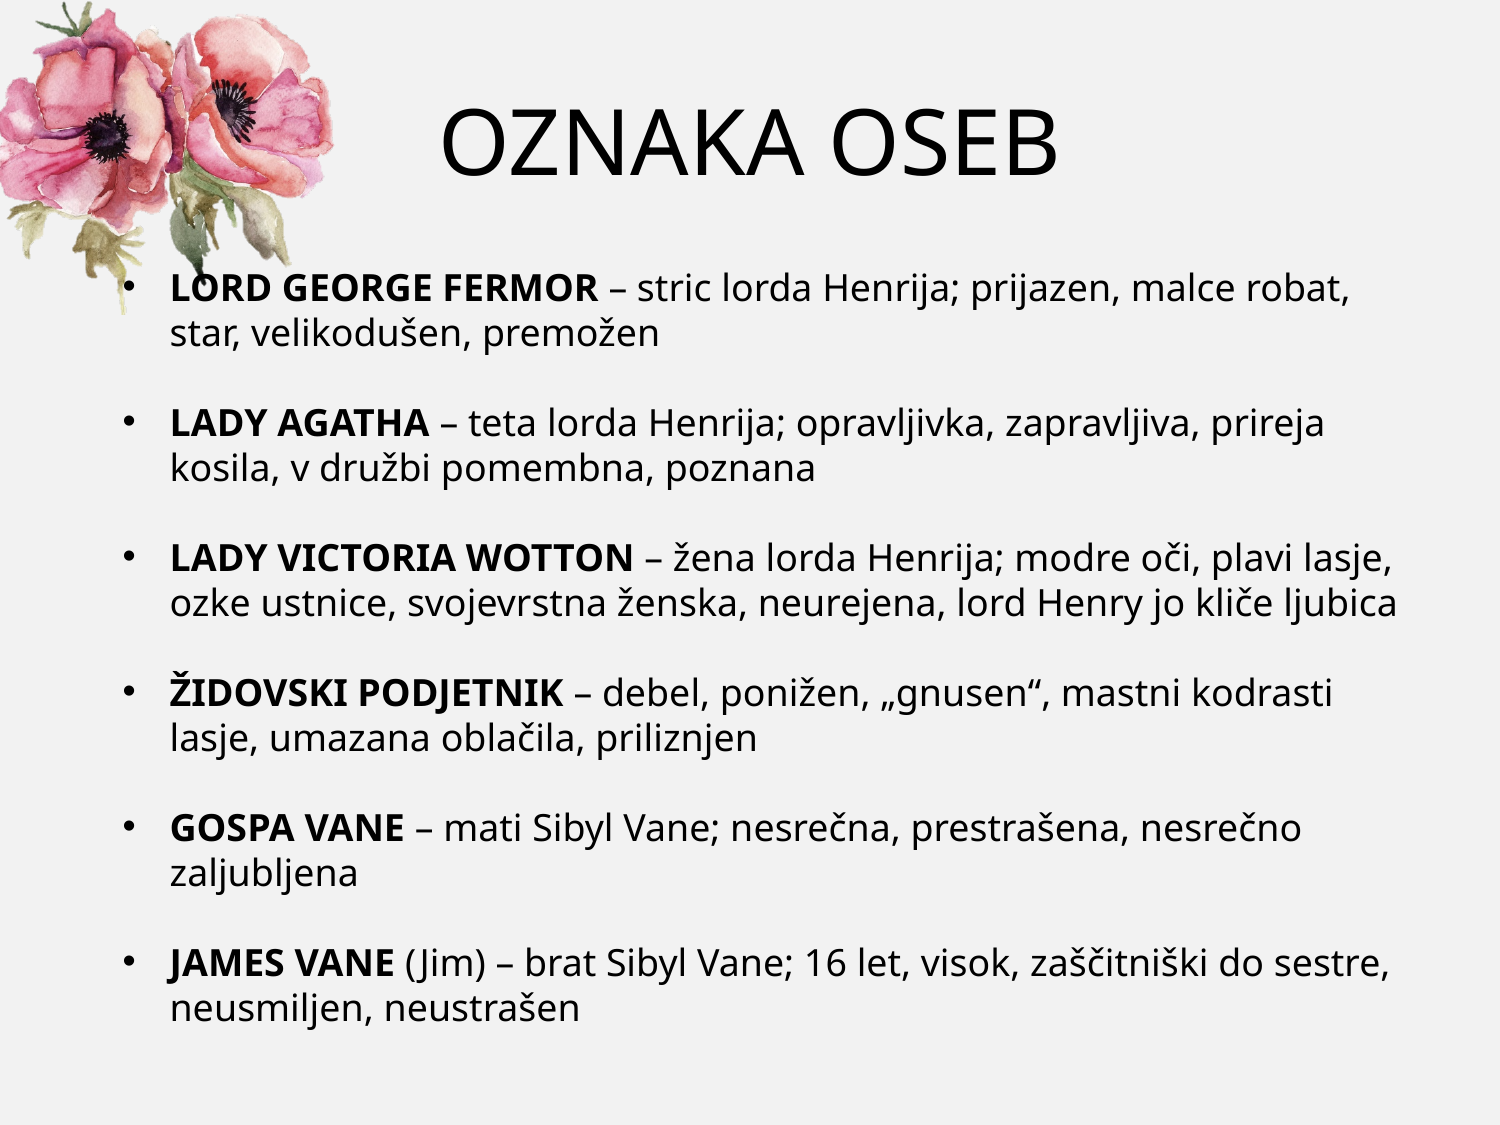

# OZNAKA OSEB
LORD GEORGE FERMOR – stric lorda Henrija; prijazen, malce robat, star, velikodušen, premožen
LADY AGATHA – teta lorda Henrija; opravljivka, zapravljiva, prireja kosila, v družbi pomembna, poznana
LADY VICTORIA WOTTON – žena lorda Henrija; modre oči, plavi lasje, ozke ustnice, svojevrstna ženska, neurejena, lord Henry jo kliče ljubica
ŽIDOVSKI PODJETNIK – debel, ponižen, „gnusen“, mastni kodrasti lasje, umazana oblačila, priliznjen
GOSPA VANE – mati Sibyl Vane; nesrečna, prestrašena, nesrečno zaljubljena
JAMES VANE (Jim) – brat Sibyl Vane; 16 let, visok, zaščitniški do sestre, neusmiljen, neustrašen